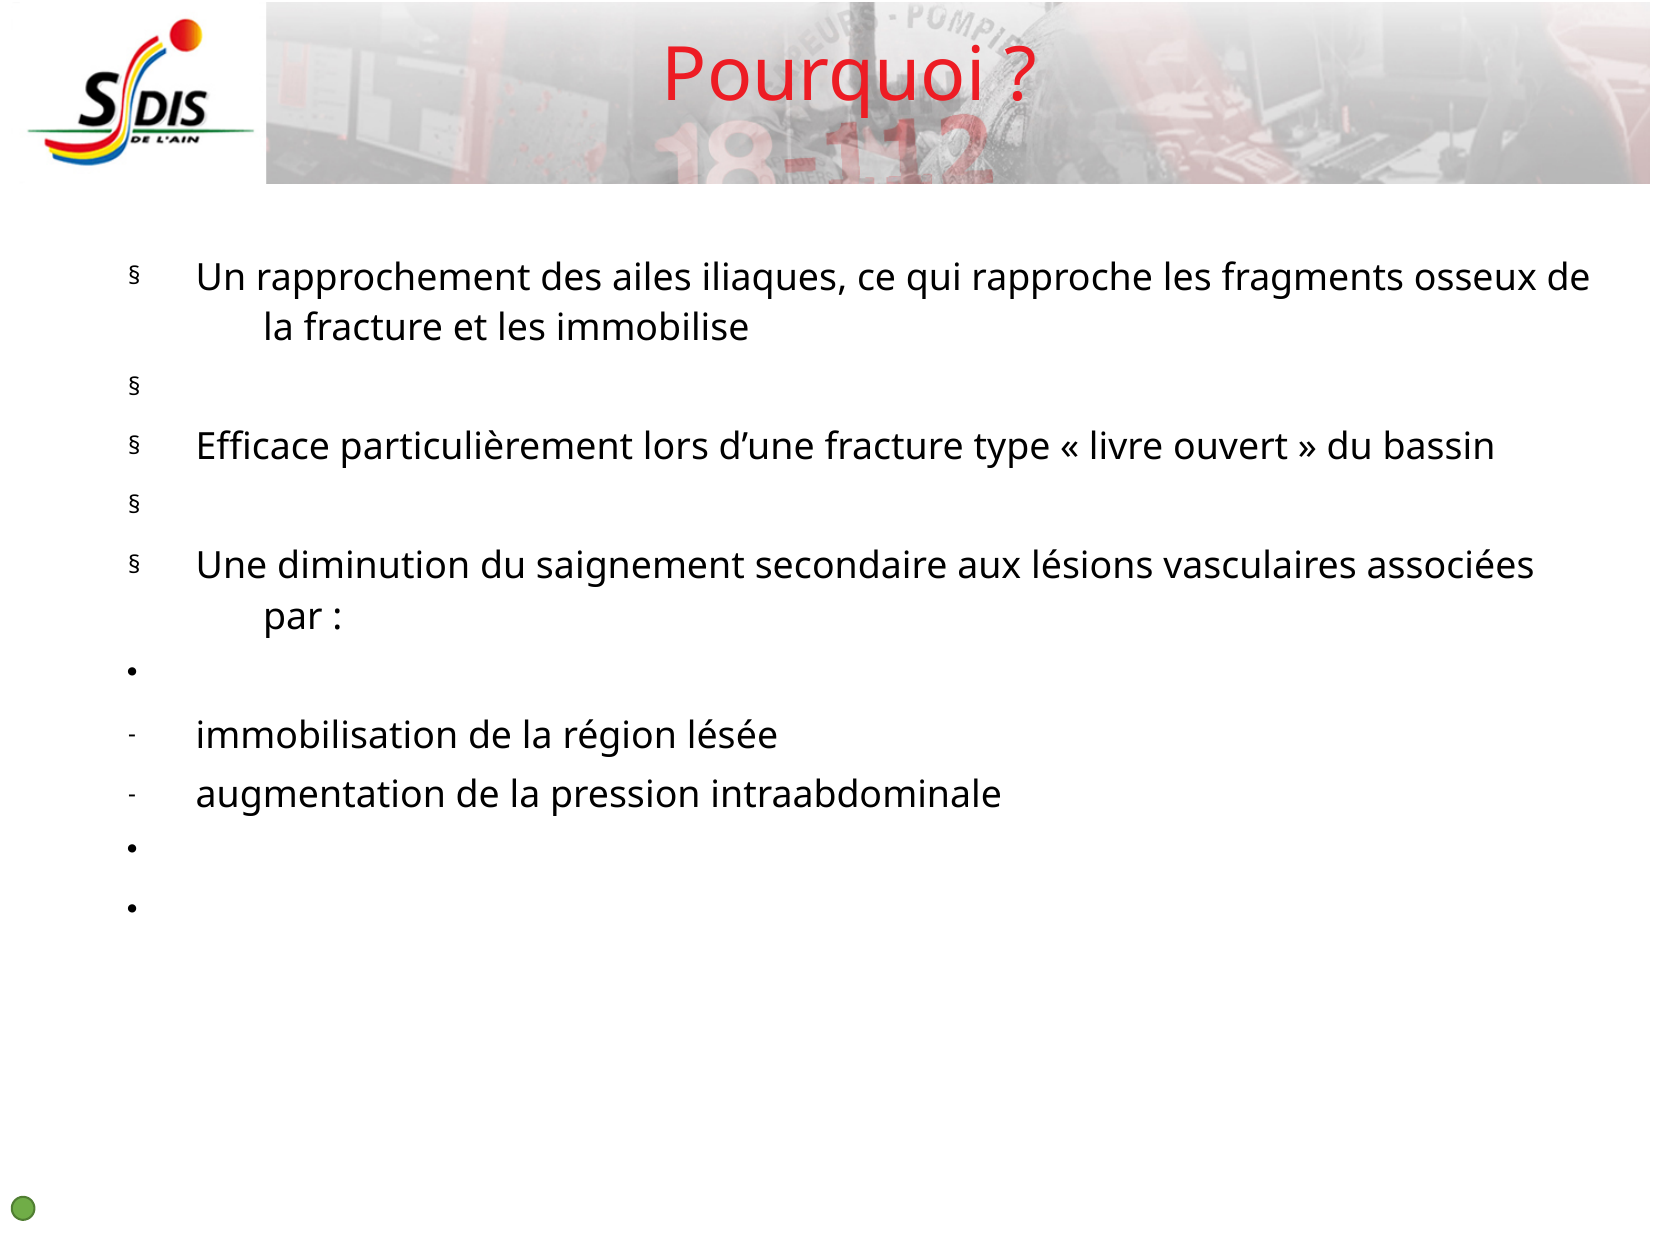

# Pourquoi ?
Un rapprochement des ailes iliaques, ce qui rapproche les fragments osseux de la fracture et les immobilise
Efficace particulièrement lors d’une fracture type « livre ouvert » du bassin
Une diminution du saignement secondaire aux lésions vasculaires associées par :
immobilisation de la région lésée
augmentation de la pression intraabdominale